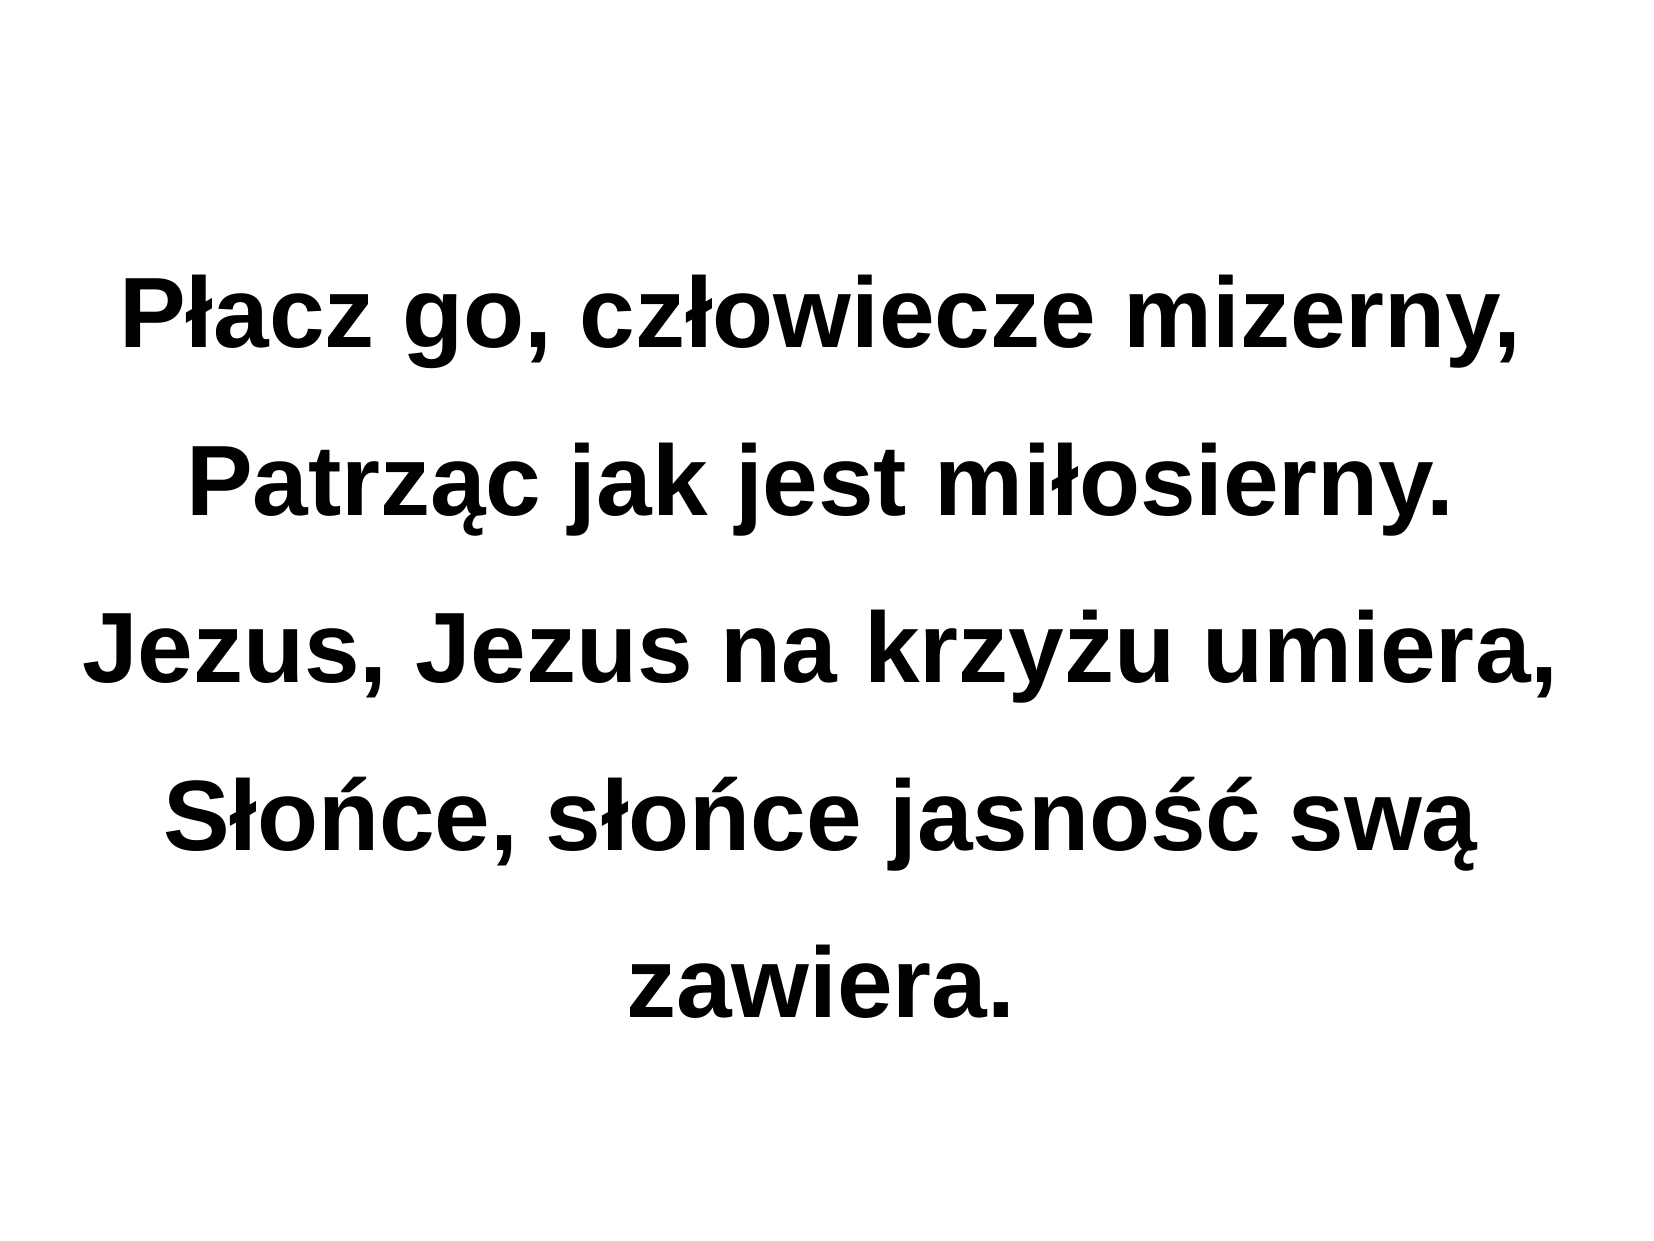

# Płacz go, człowiecze mizerny,
Patrząc jak jest miłosierny.
Jezus, Jezus na krzyżu umiera,
Słońce, słońce jasność swą zawiera.